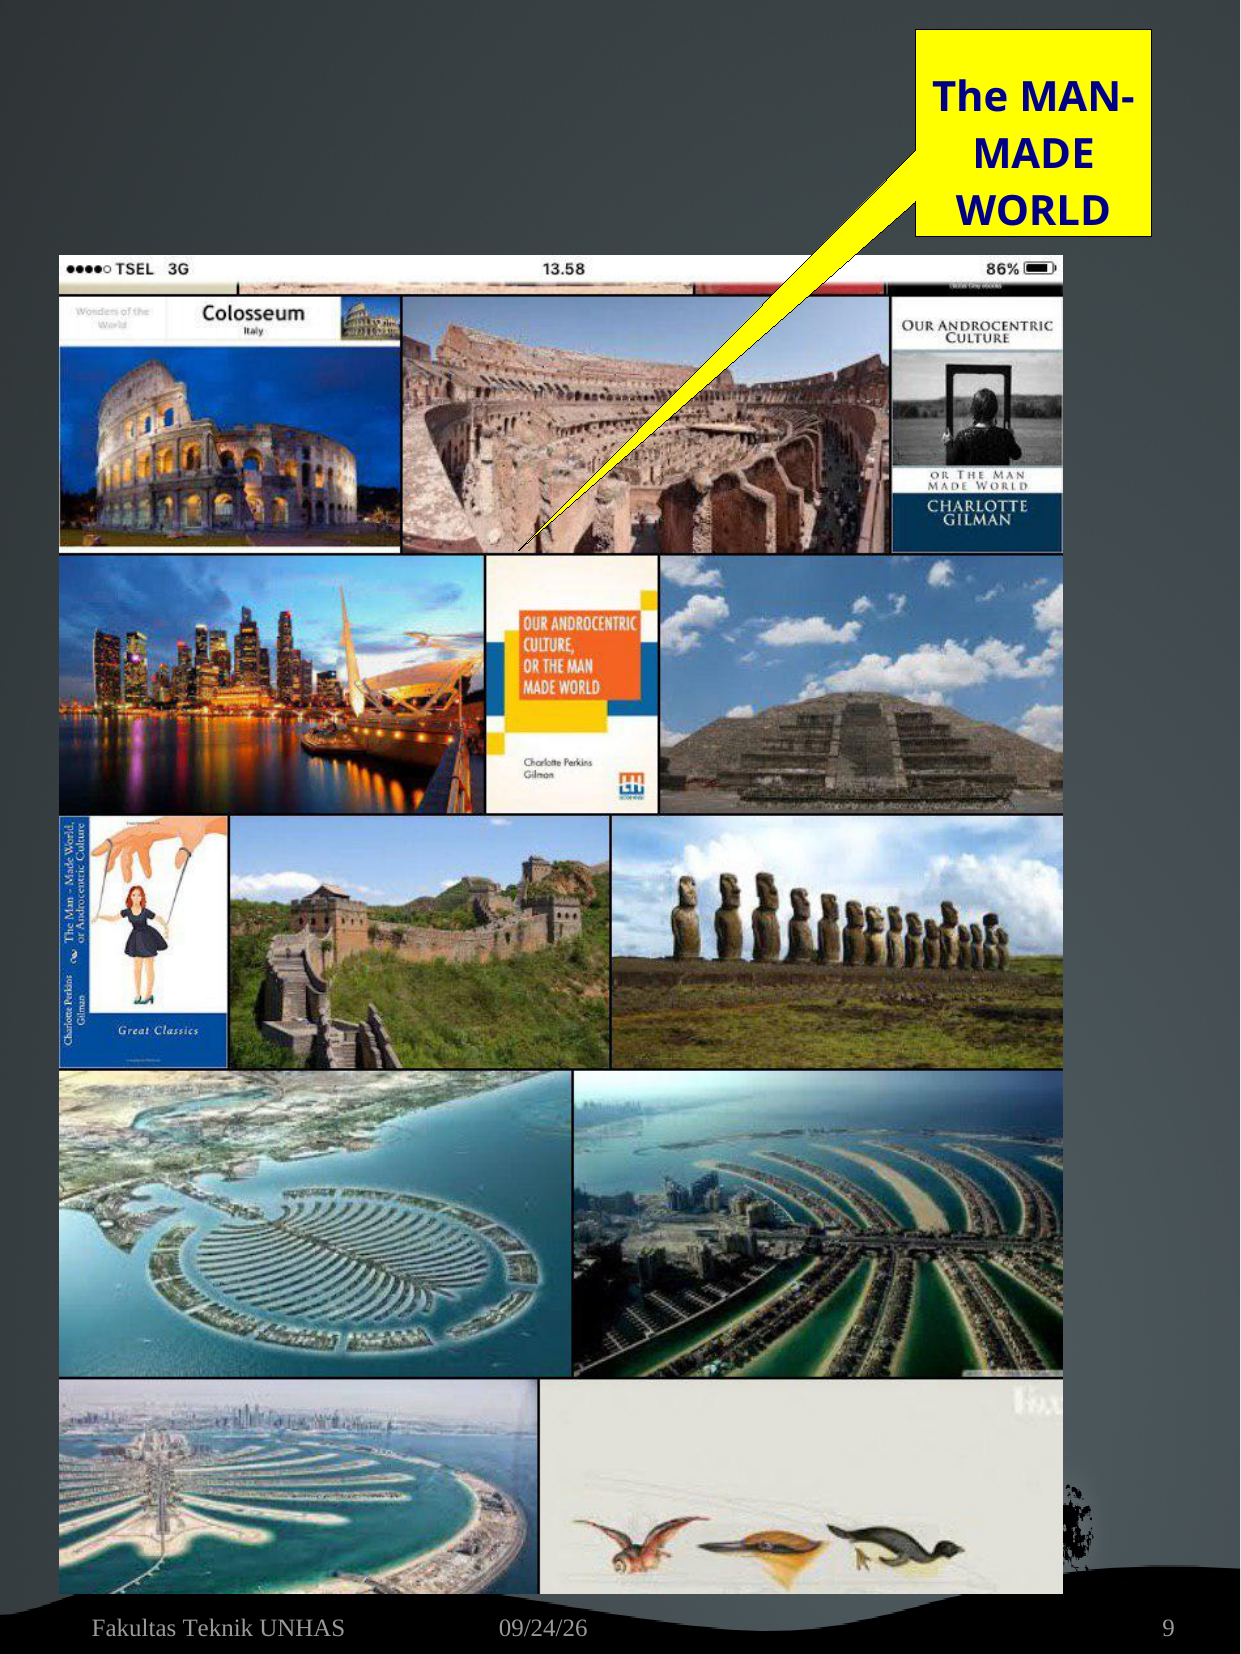

The MAN-MADE WORLD
Fakultas Teknik UNHAS
9